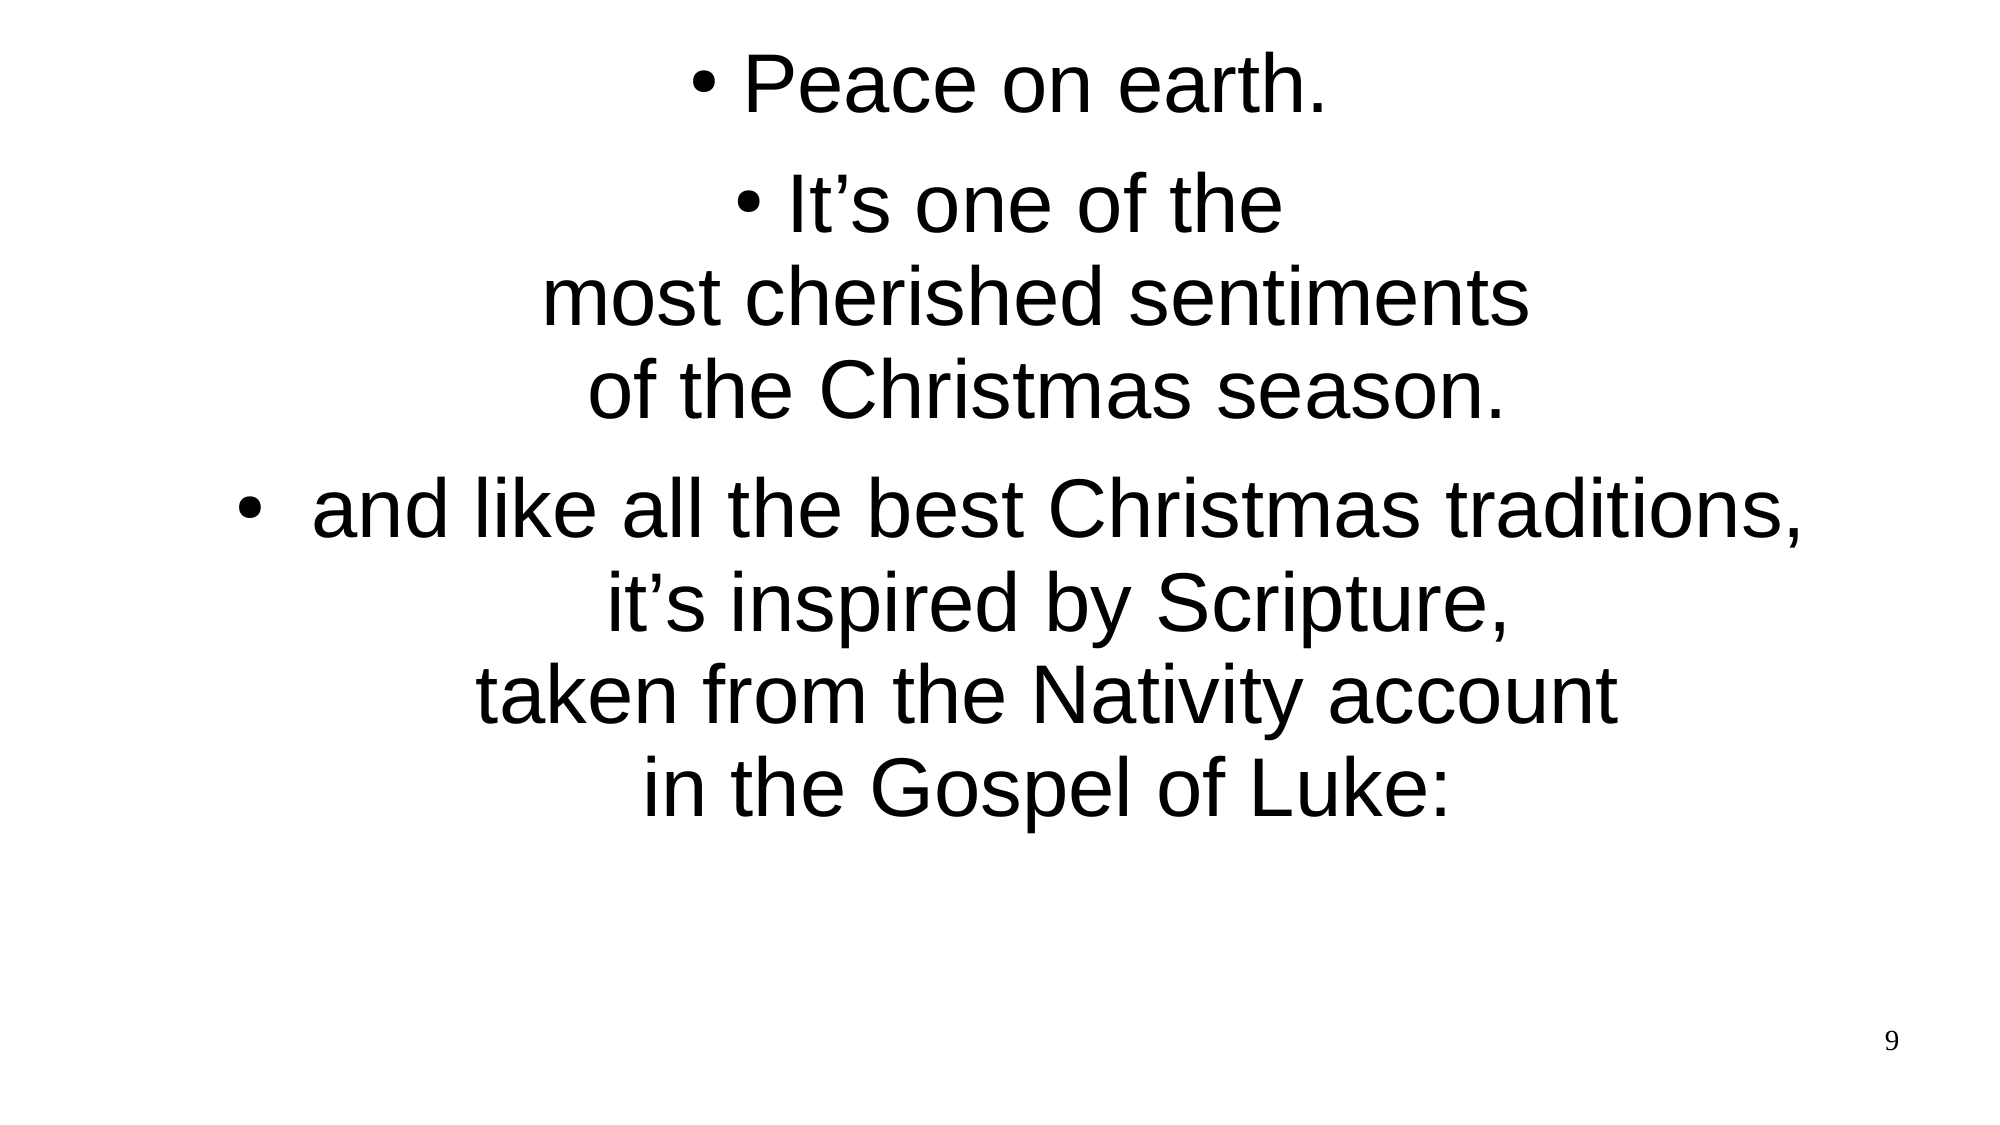

# Peace on earth.
It’s one of the
most cherished sentiments
of the Christmas season.
 and like all the best Christmas traditions,
 it’s inspired by Scripture,
 taken from the Nativity account
in the Gospel of Luke:
9